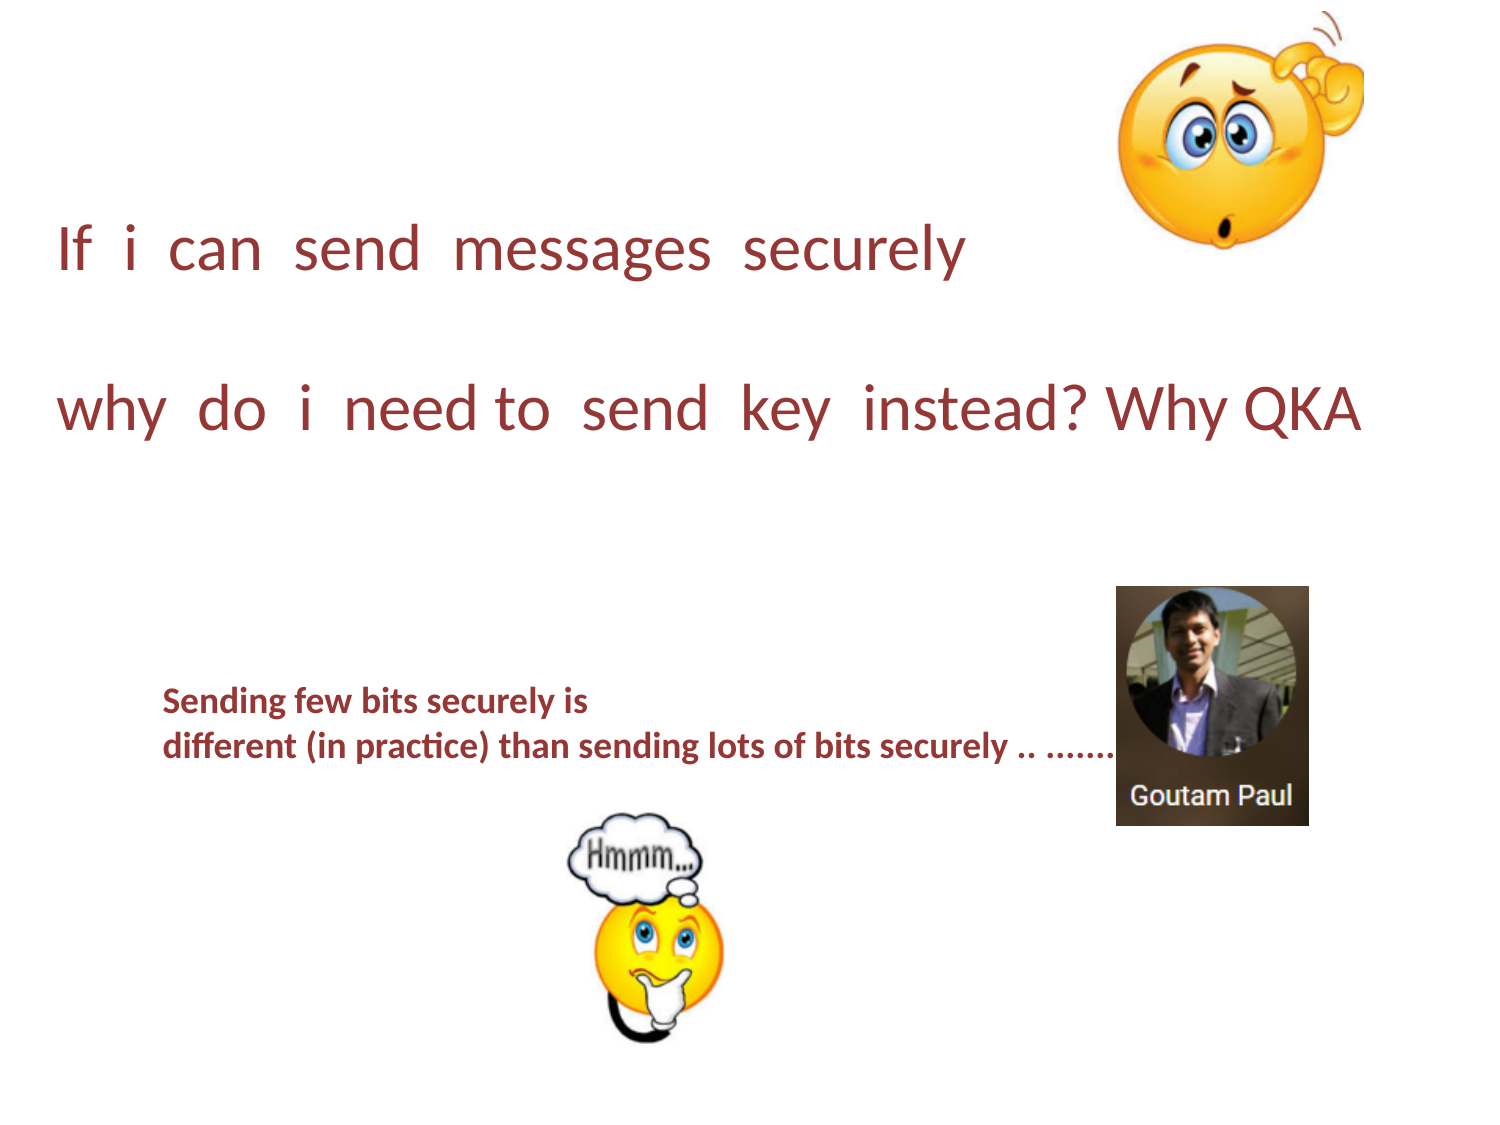

If i can send messages securely
why do i need to send key instead? Why QKA
Sending few bits securely is
different (in practice) than sending lots of bits securely .. .......